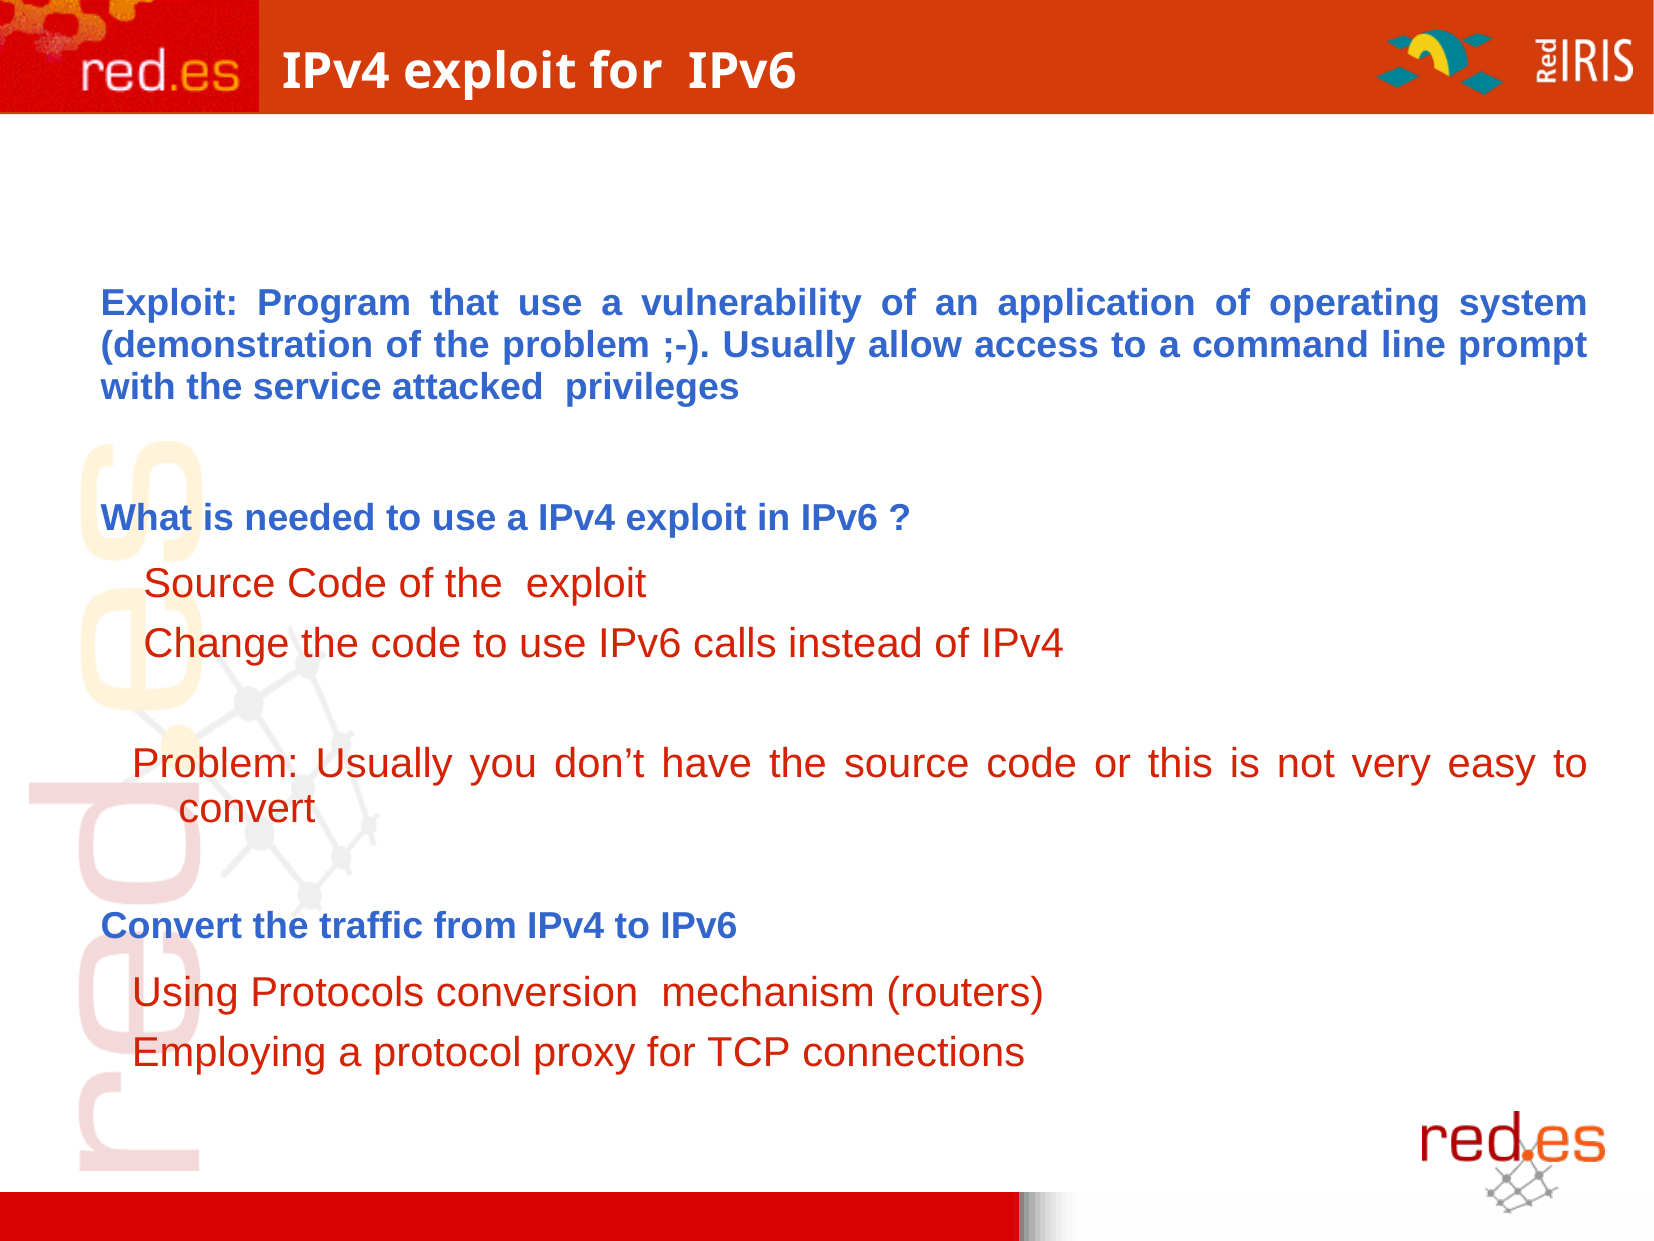

# IPv4 exploit for IPv6
Exploit: Program that use a vulnerability of an application of operating system (demonstration of the problem ;-). Usually allow access to a command line prompt with the service attacked privileges
What is needed to use a IPv4 exploit in IPv6 ?
 Source Code of the exploit
 Change the code to use IPv6 calls instead of IPv4
Problem: Usually you don’t have the source code or this is not very easy to convert
Convert the traffic from IPv4 to IPv6
Using Protocols conversion mechanism (routers)
Employing a protocol proxy for TCP connections